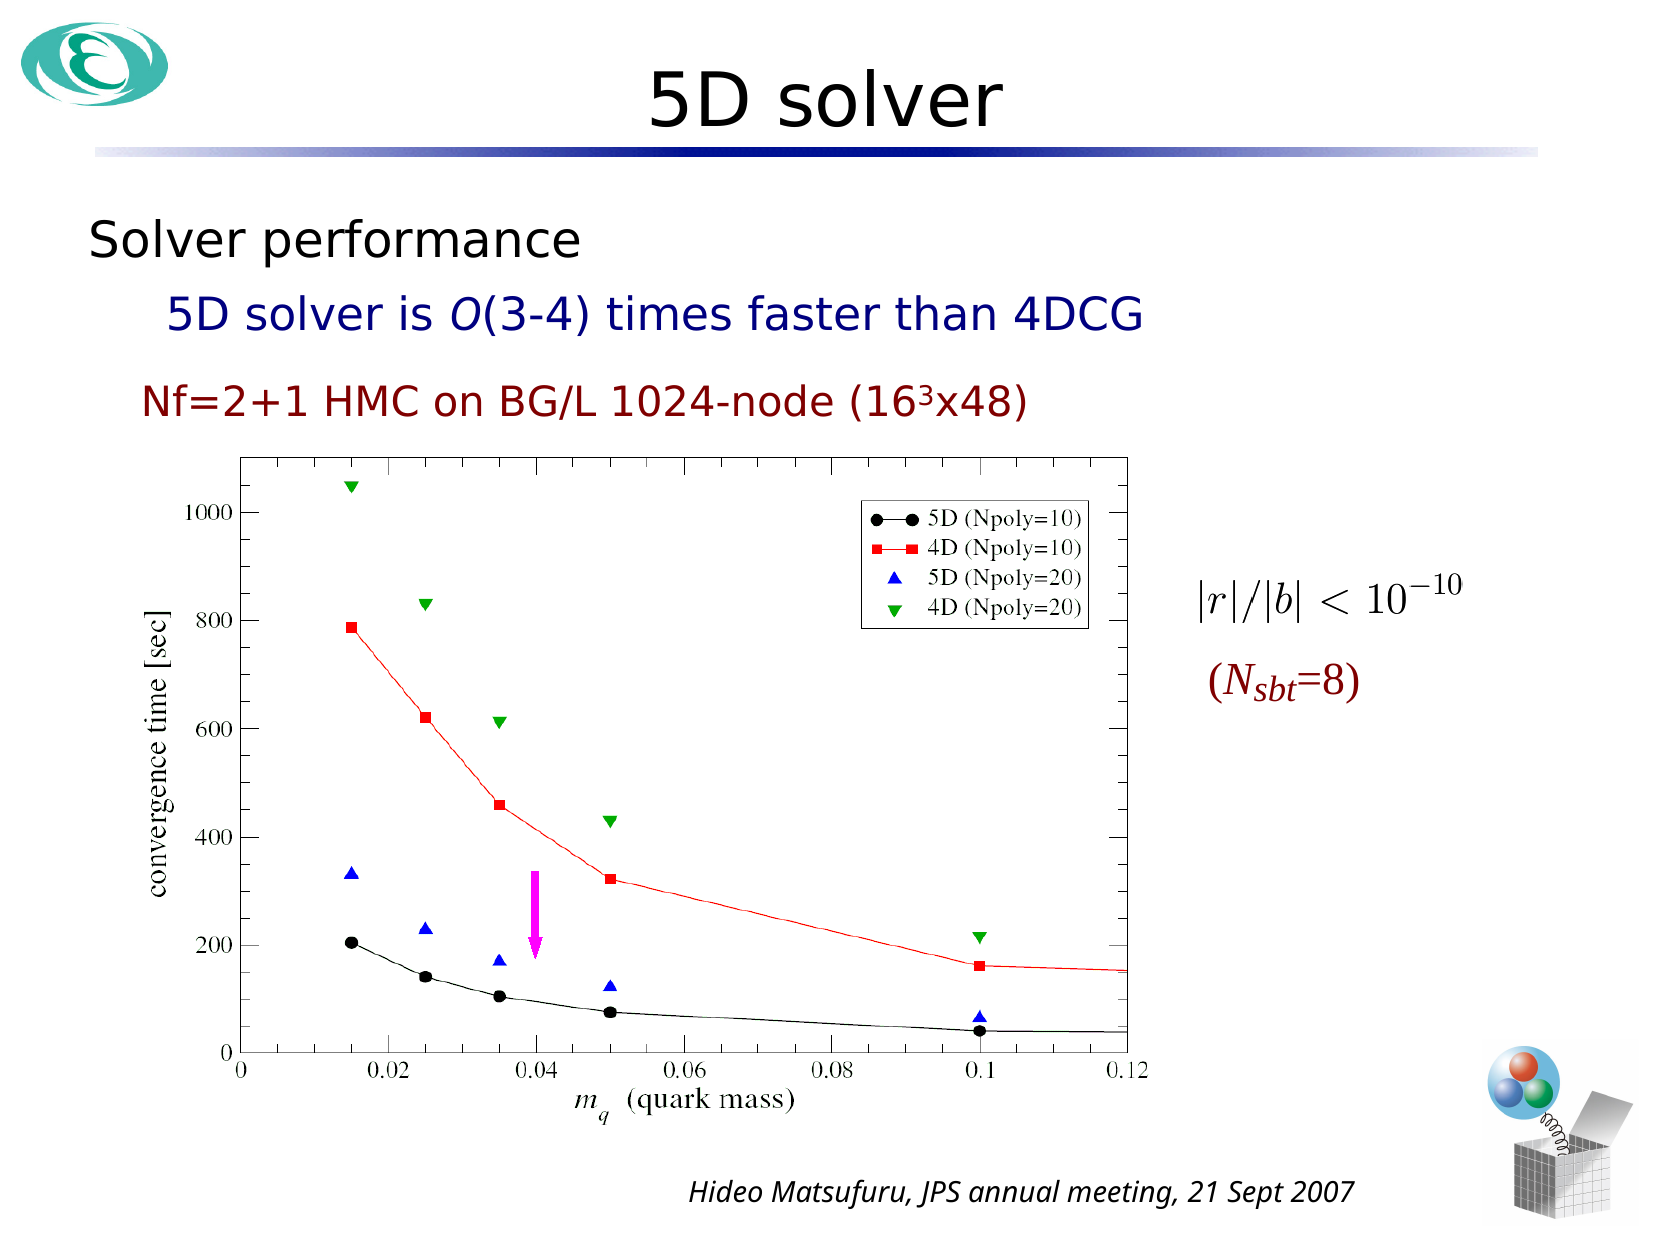

# 5D solver
Solver performance
5D solver is O(3-4) times faster than 4DCG
Nf=2+1 HMC on BG/L 1024-node (163x48)
(Nsbt=8)